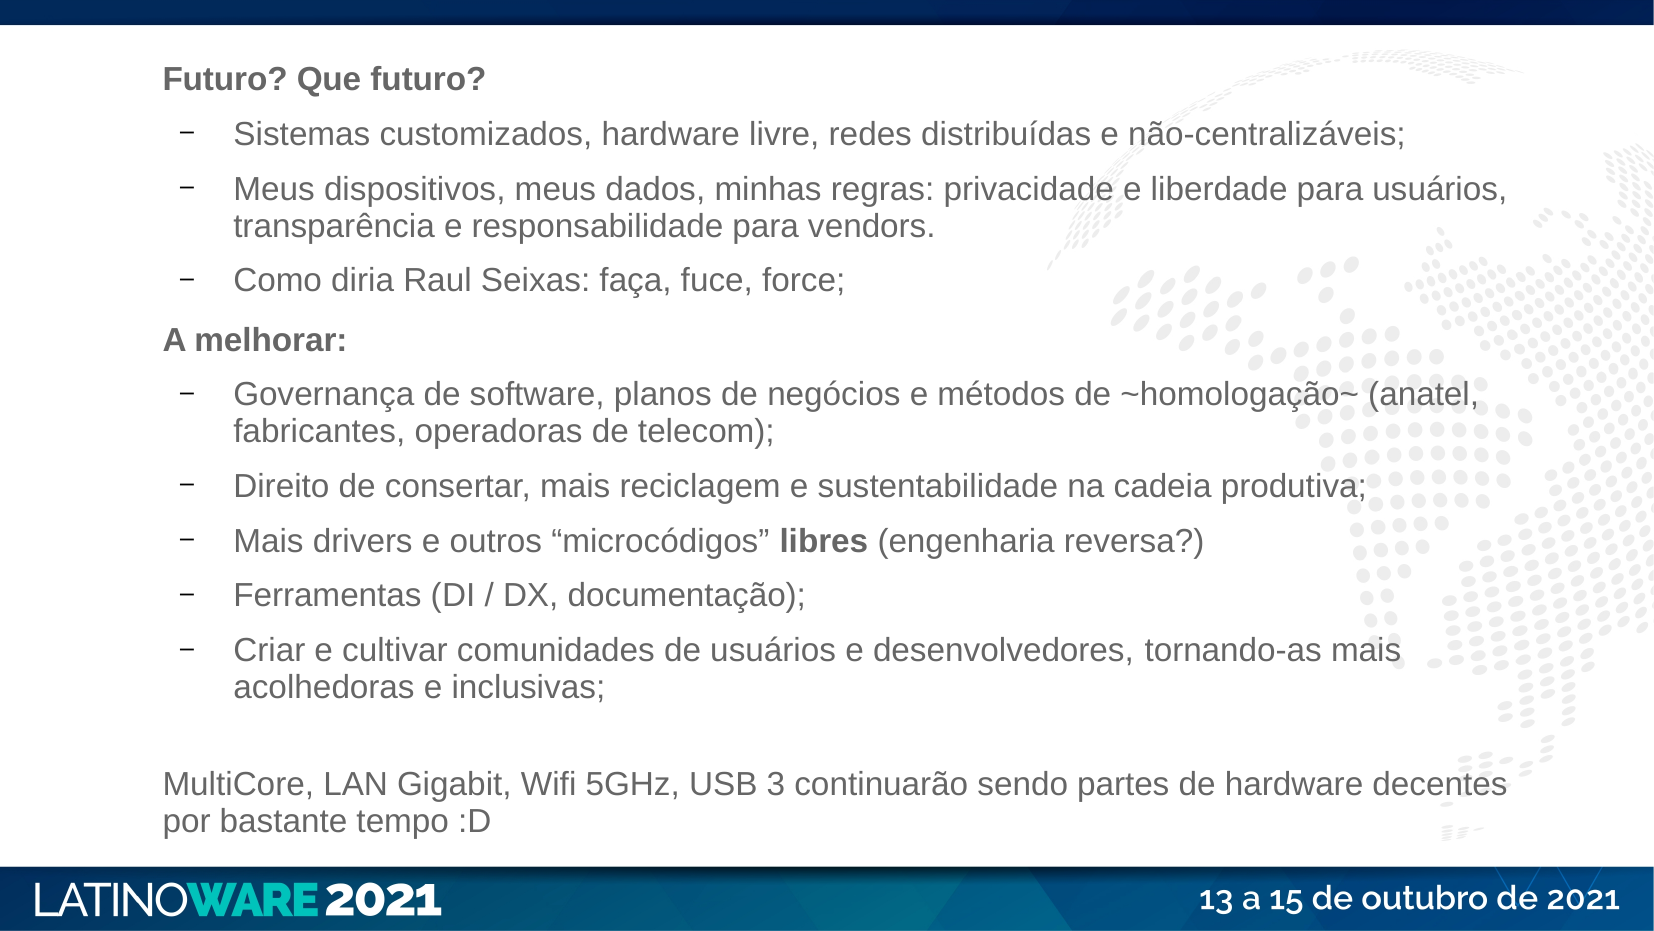

Futuro? Que futuro?
Sistemas customizados, hardware livre, redes distribuídas e não-centralizáveis;
Meus dispositivos, meus dados, minhas regras: privacidade e liberdade para usuários, transparência e responsabilidade para vendors.
Como diria Raul Seixas: faça, fuce, force;
A melhorar:
Governança de software, planos de negócios e métodos de ~homologação~ (anatel, fabricantes, operadoras de telecom);
Direito de consertar, mais reciclagem e sustentabilidade na cadeia produtiva;
Mais drivers e outros “microcódigos” libres (engenharia reversa?)
Ferramentas (DI / DX, documentação);
Criar e cultivar comunidades de usuários e desenvolvedores, tornando-as mais acolhedoras e inclusivas;
MultiCore, LAN Gigabit, Wifi 5GHz, USB 3 continuarão sendo partes de hardware decentes por bastante tempo :D